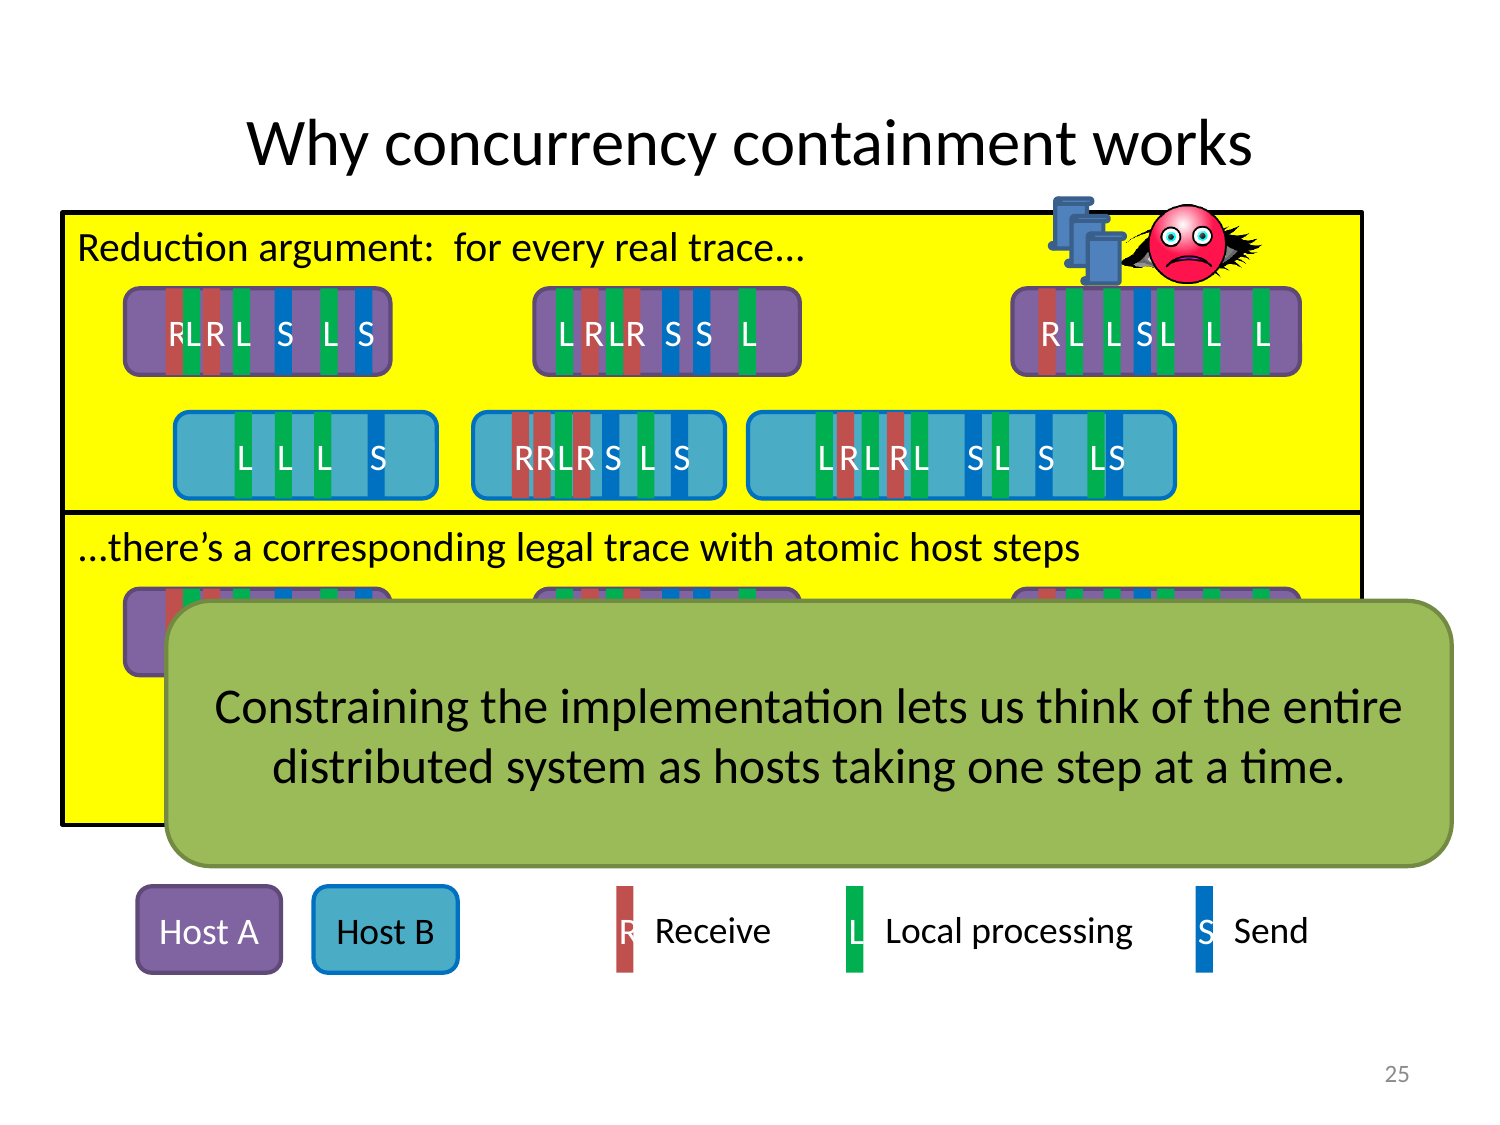

# Why concurrency containment works
Reduction argument: for every real trace...
R
L
R
L
S
L
S
L
R
L
R
S
S
L
R
L
L
S
L
L
L
L
L
L
S
R
R
L
R
S
L
S
L
R
L
R
L
S
L
S
L
S
...there’s a corresponding legal trace with atomic host steps
R
L
R
L
S
L
S
L
R
L
R
S
S
L
R
L
L
S
L
L
L
Constraining the implementation lets us think of the entire distributed system as hosts taking one step at a time.
L
L
L
S
R
R
L
R
S
L
S
L
R
L
R
L
S
L
S
L
S
Host A
Host B
R
L
S
Receive
Local processing
Send